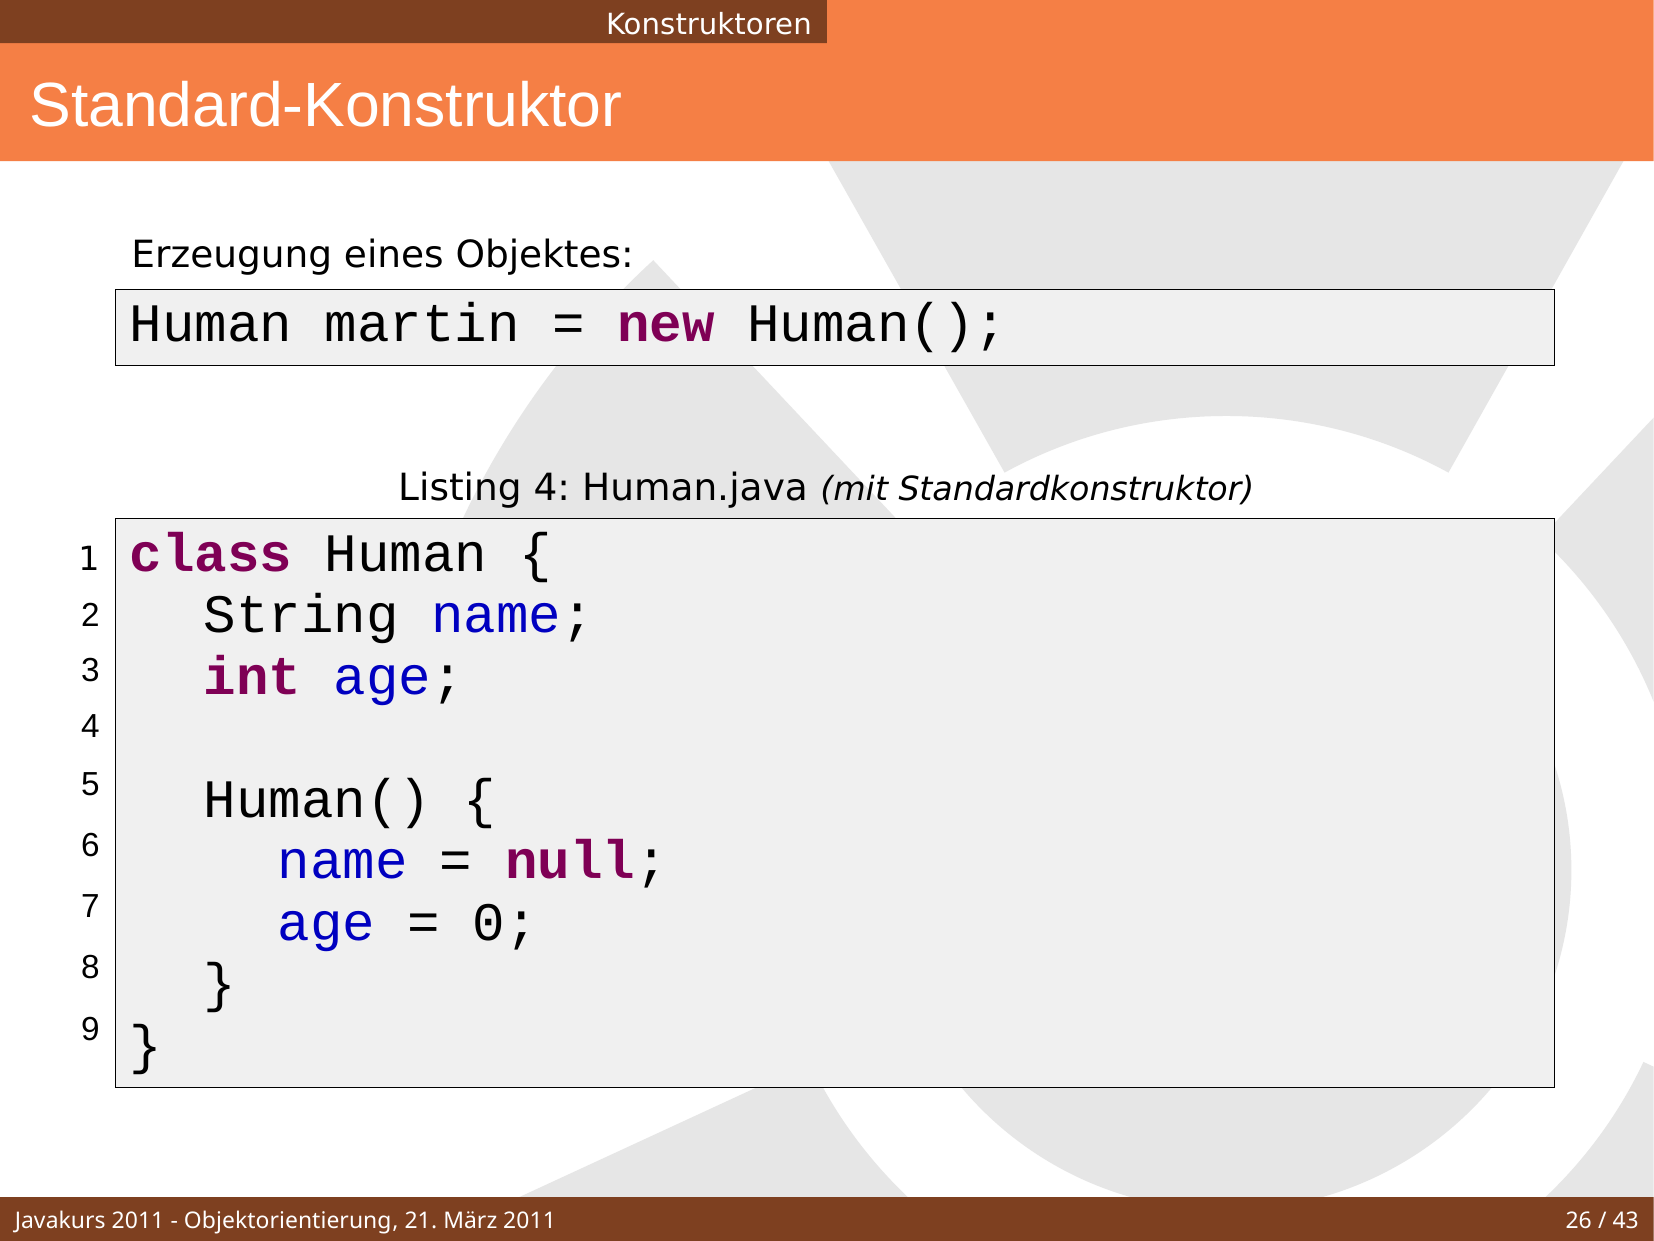

Konstruktoren
# Standard-Konstruktor
Erzeugung eines Objektes:
Human martin = new Human();
Listing 4: Human.java (mit Standardkonstruktor)
class Human {
	String name;
	int age;
	Human() {
		name = null;
		age = 0;
	}
}
| 1 |
| --- |
| 2 |
| 3 |
| 4 |
| 5 |
| 6 |
| 7 |
| 8 |
| 9 |